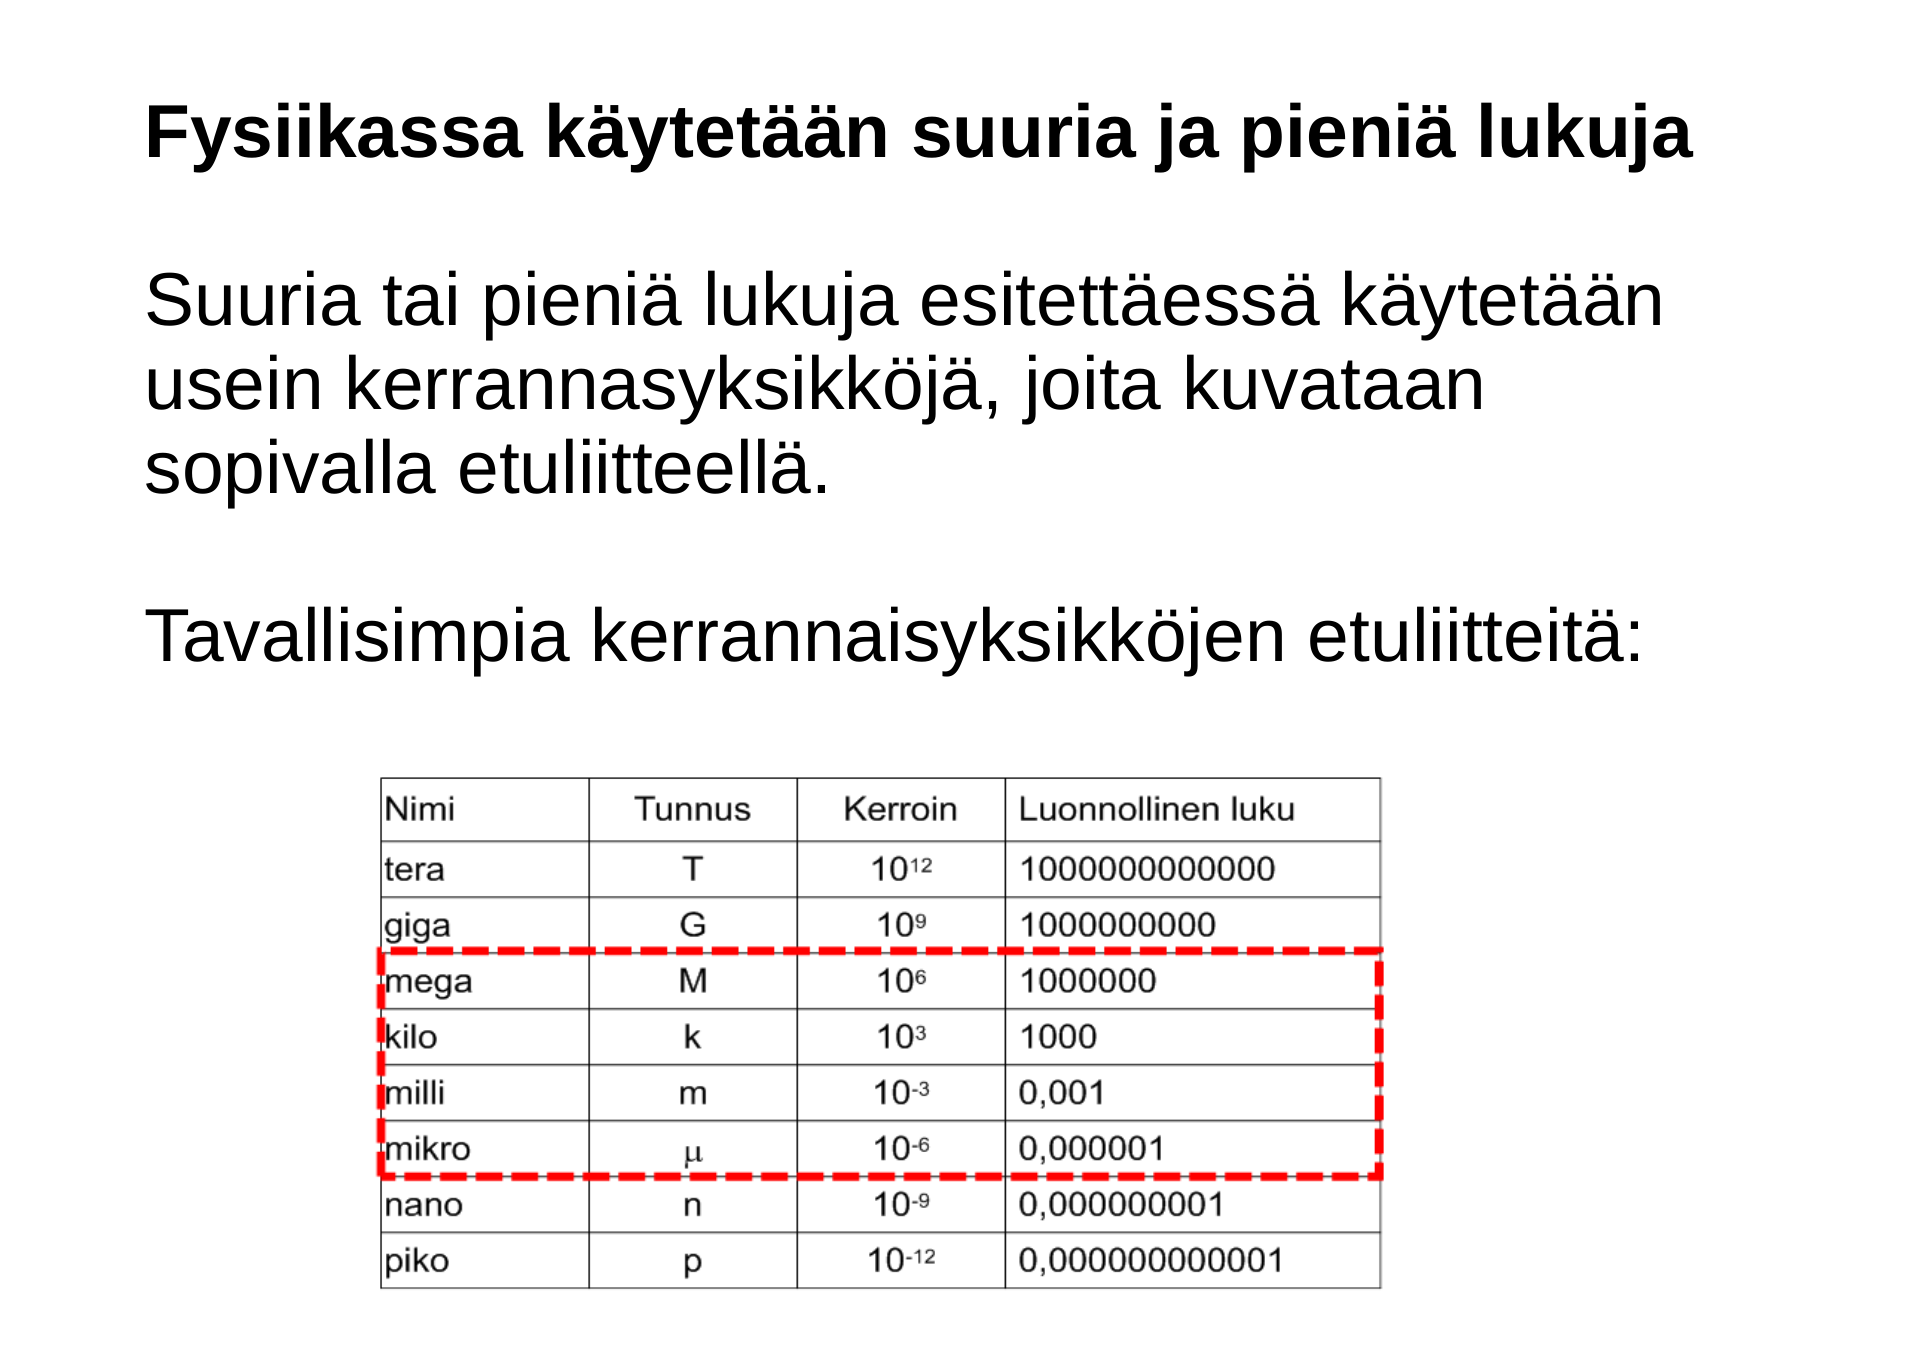

Fysiikassa käytetään suuria ja pieniä lukuja
Suuria tai pieniä lukuja esitettäessä käytetään usein kerrannasyksikköjä, joita kuvataan sopivalla etuliitteellä.
Tavallisimpia kerrannaisyksikköjen etuliitteitä: